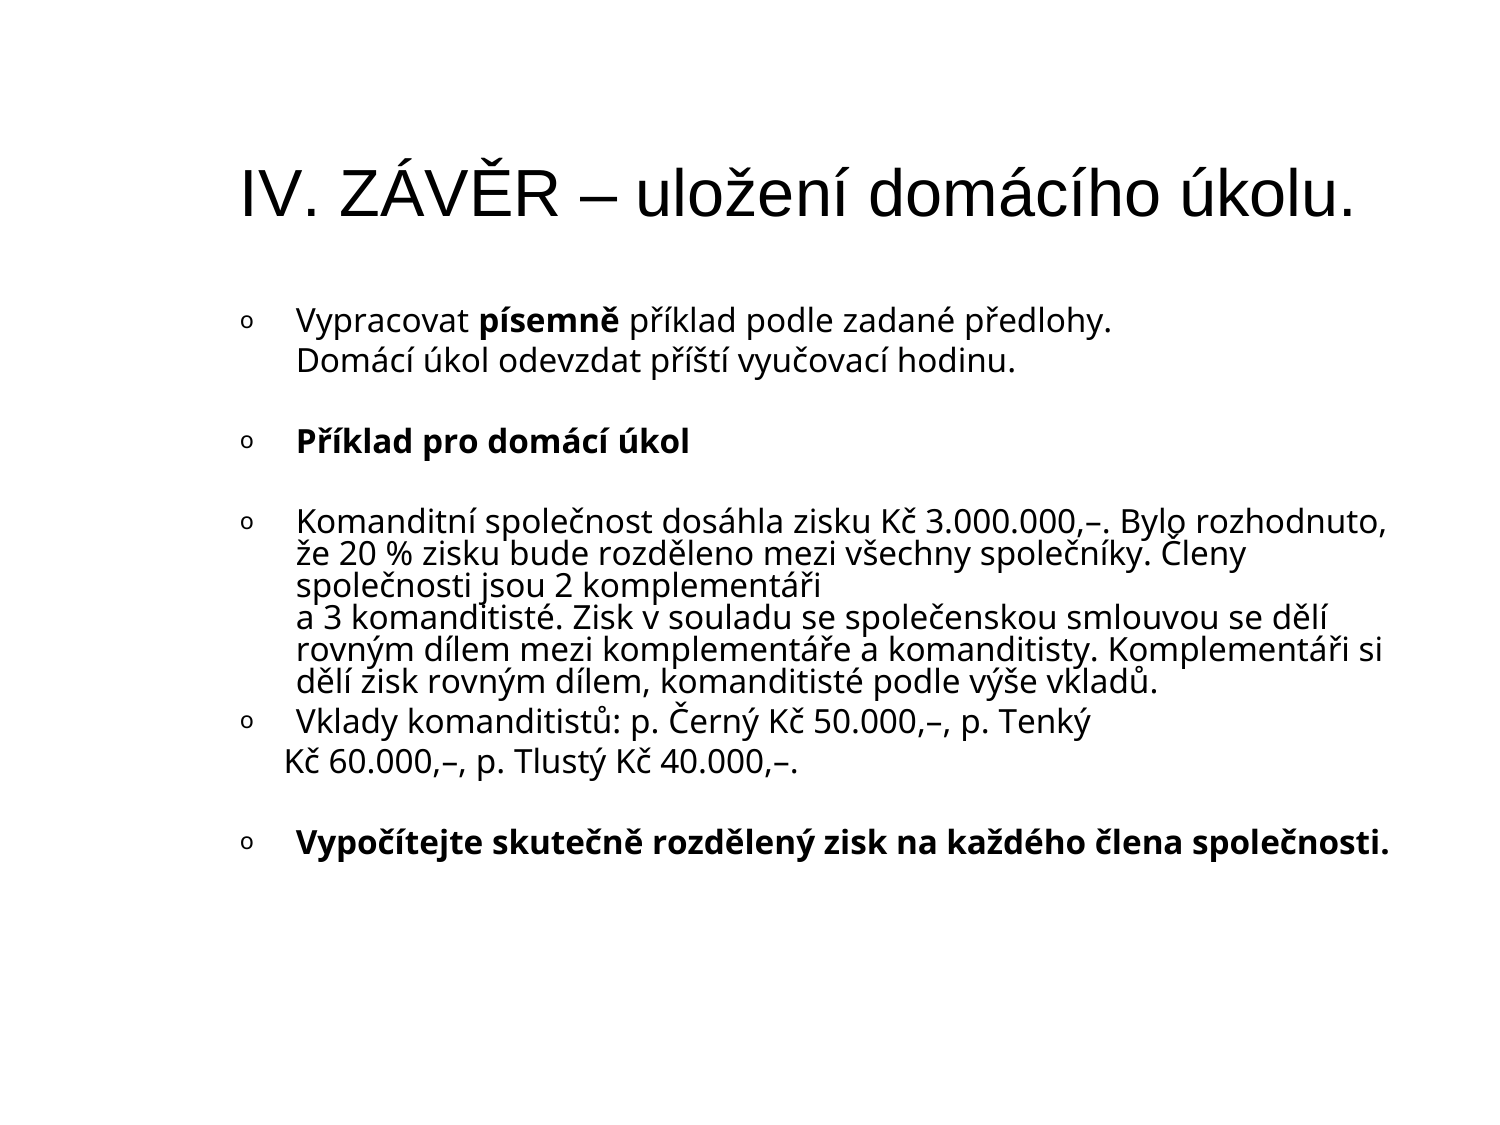

# IV. ZÁVĚR – uložení domácího úkolu.
Vypracovat písemně příklad podle zadané předlohy.
	Domácí úkol odevzdat příští vyučovací hodinu.
Příklad pro domácí úkol
Komanditní společnost dosáhla zisku Kč 3.000.000,–. Bylo rozhodnuto, že 20 % zisku bude rozděleno mezi všechny společníky. Členy společnosti jsou 2 komplementáři
a 3 komanditisté. Zisk v souladu se společenskou smlouvou se dělí rovným dílem mezi komplementáře a komanditisty. Komplementáři si dělí zisk rovným dílem, komanditisté podle výše vkladů.
Vklady komanditistů: p. Černý Kč 50.000,–, p. Tenký
 Kč 60.000,–, p. Tlustý Kč 40.000,–.
Vypočítejte skutečně rozdělený zisk na každého člena společnosti.